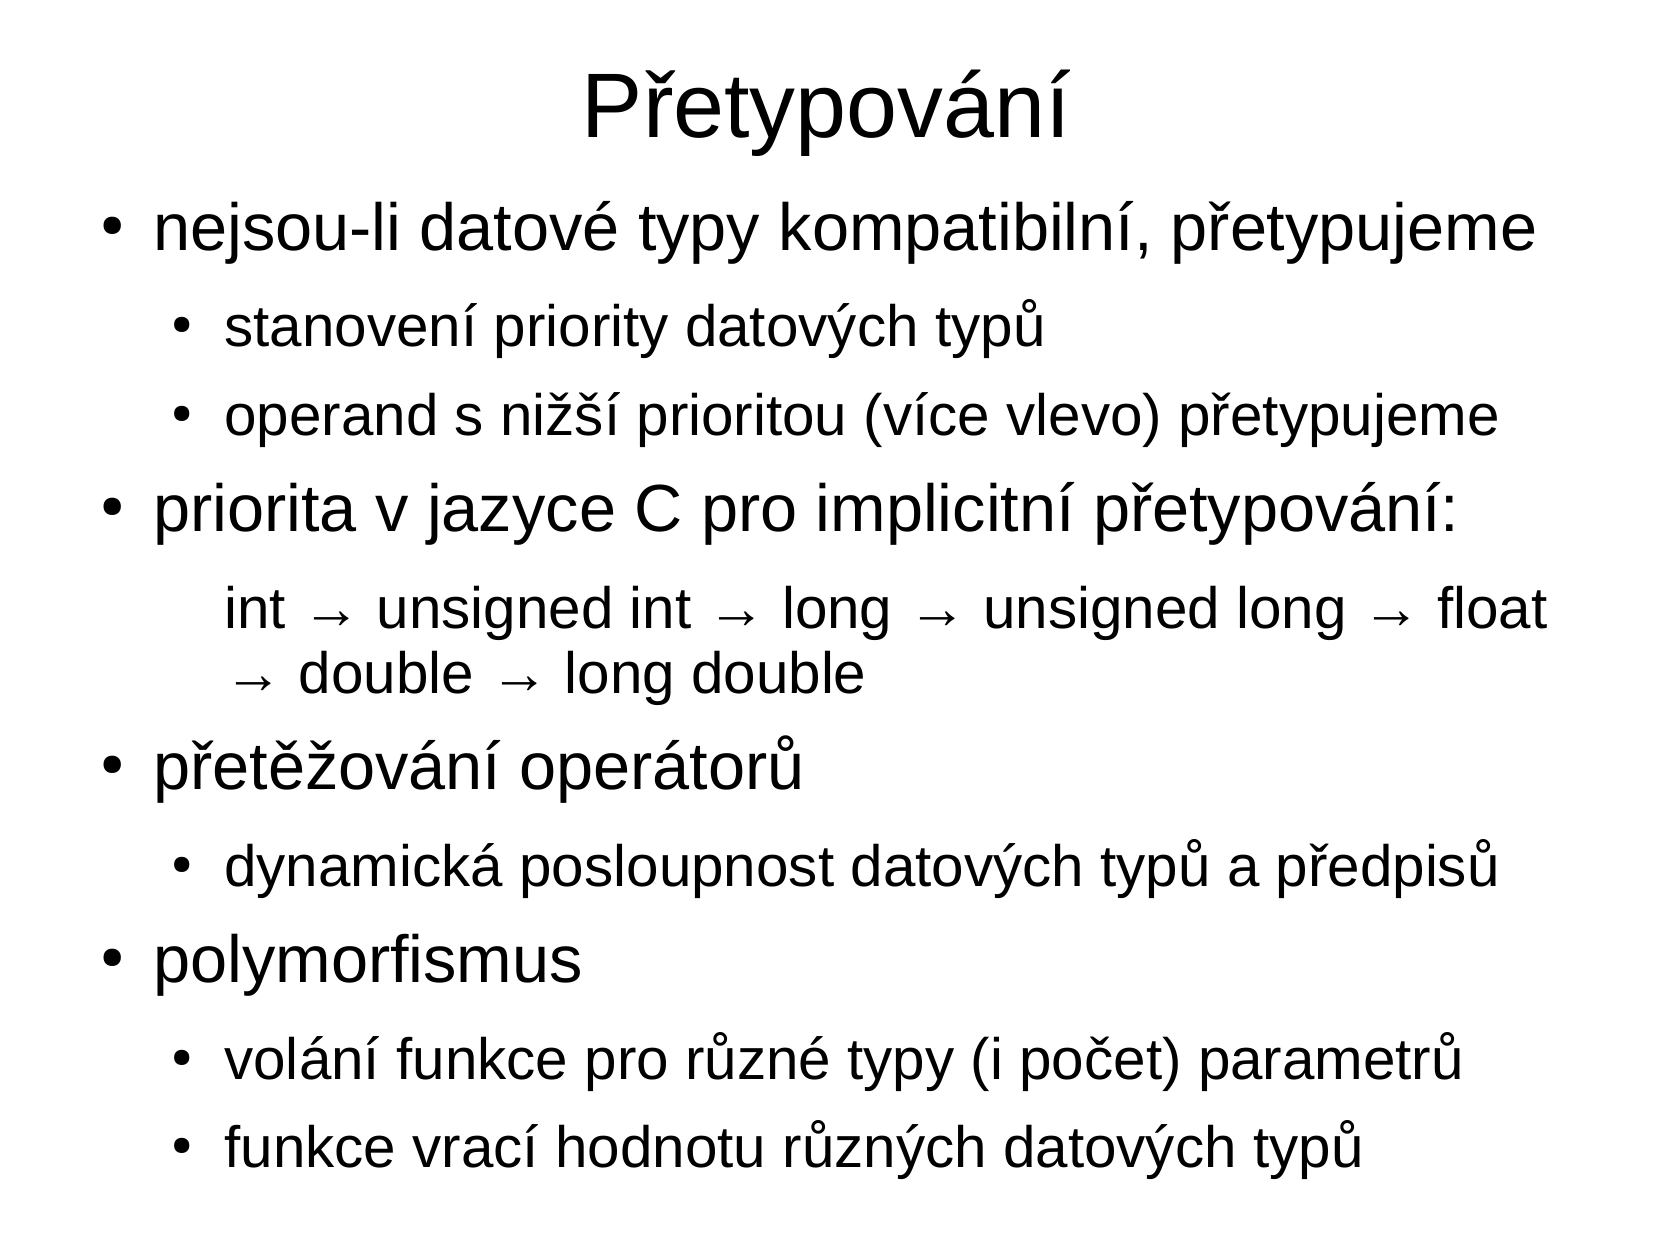

# Přetypování
nejsou-li datové typy kompatibilní, přetypujeme
stanovení priority datových typů
operand s nižší prioritou (více vlevo) přetypujeme
priorita v jazyce C pro implicitní přetypování:
int → unsigned int → long → unsigned long → float → double → long double
přetěžování operátorů
dynamická posloupnost datových typů a předpisů
polymorfismus
volání funkce pro různé typy (i počet) parametrů
funkce vrací hodnotu různých datových typů